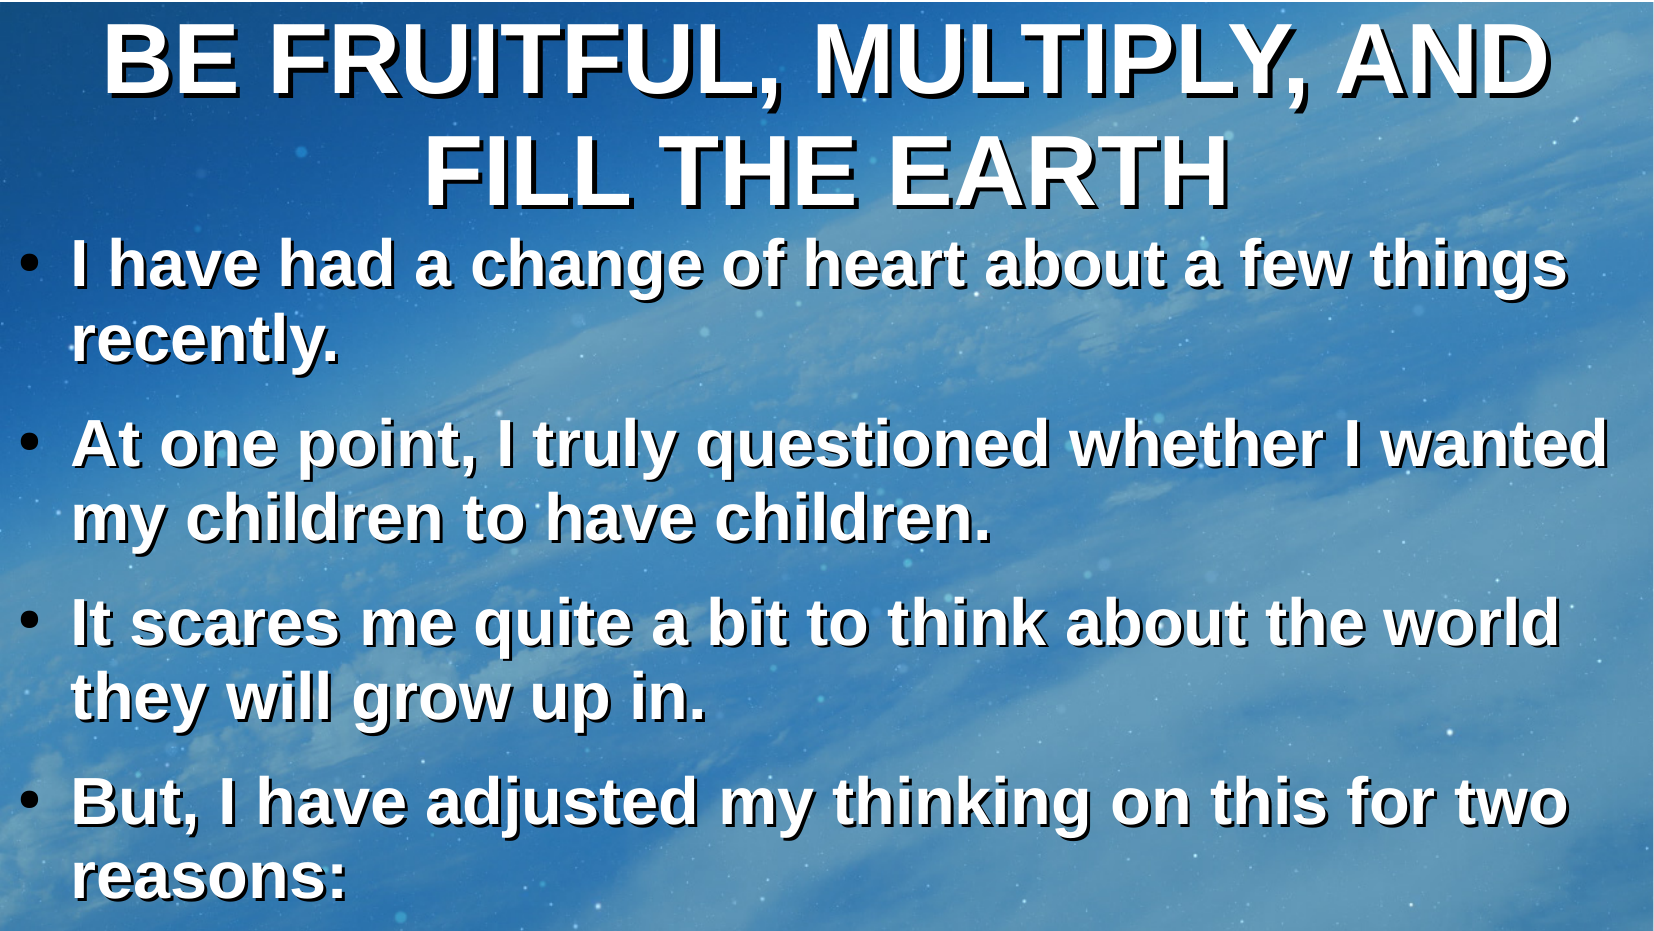

# BE FRUITFUL, MULTIPLY, AND FILL THE EARTH
I have had a change of heart about a few things recently.
At one point, I truly questioned whether I wanted my children to have children.
It scares me quite a bit to think about the world they will grow up in.
But, I have adjusted my thinking on this for two reasons: